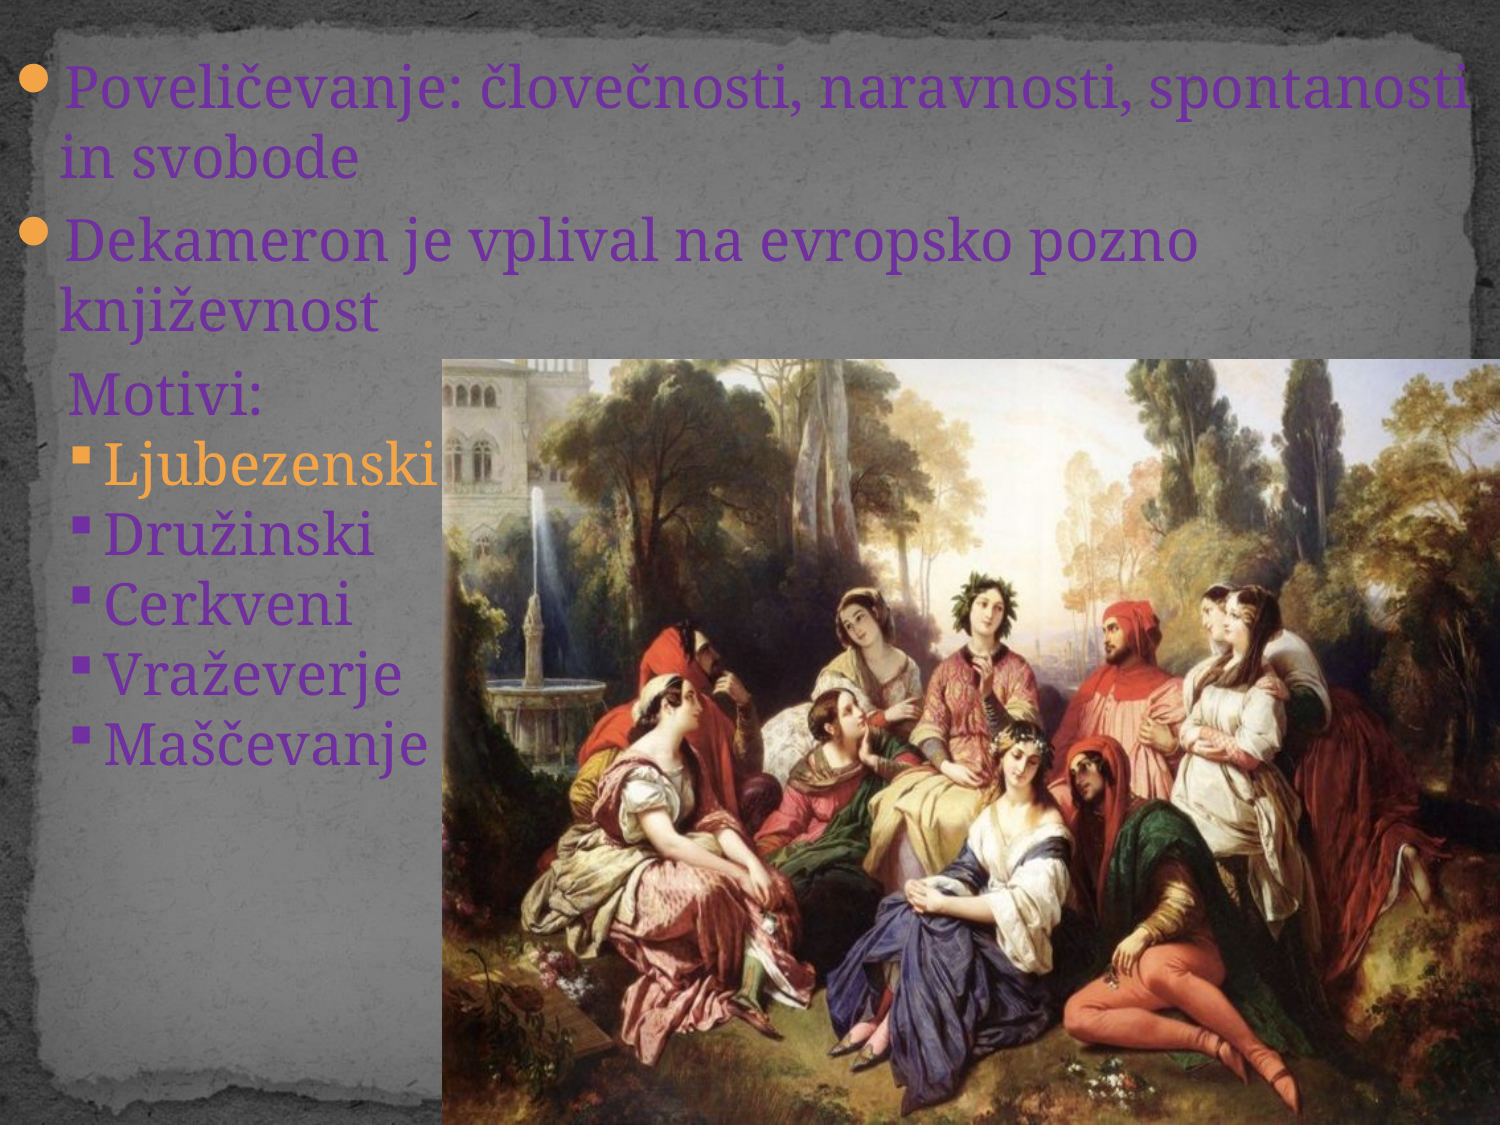

# Poveličevanje: človečnosti, naravnosti, spontanosti in svobode
Dekameron je vplival na evropsko pozno književnost
Motivi:
Ljubezenski
Družinski
Cerkveni
Vraževerje
Maščevanje